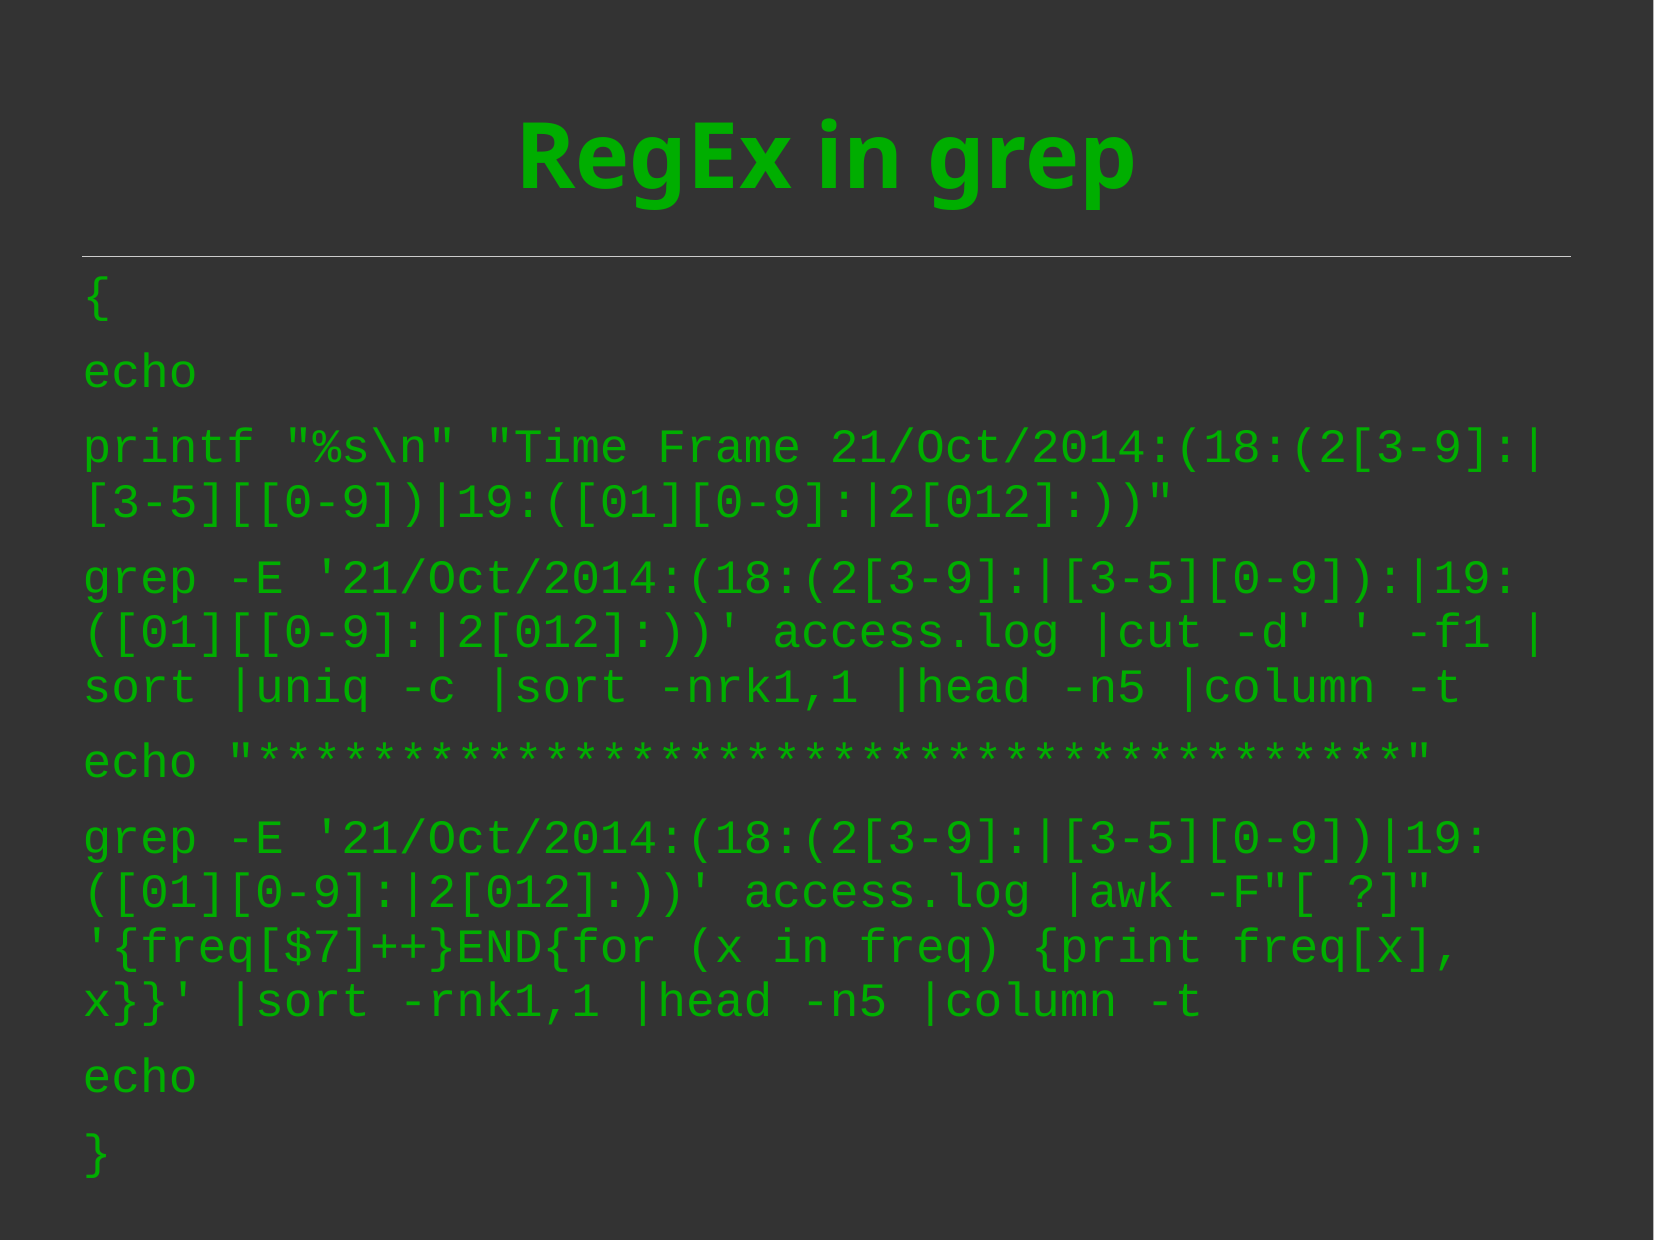

# RegEx in grep
{
echo
printf "%s\n" "Time Frame 21/Oct/2014:(18:(2[3-9]:|[3-5][[0-9])|19:([01][0-9]:|2[012]:))"
grep -E '21/Oct/2014:(18:(2[3-9]:|[3-5][0-9]):|19:([01][[0-9]:|2[012]:))' access.log |cut -d' ' -f1 |sort |uniq -c |sort -nrk1,1 |head -n5 |column -t
echo "****************************************"
grep -E '21/Oct/2014:(18:(2[3-9]:|[3-5][0-9])|19:([01][0-9]:|2[012]:))' access.log |awk -F"[ ?]" '{freq[$7]++}END{for (x in freq) {print freq[x], x}}' |sort -rnk1,1 |head -n5 |column -t
echo
}